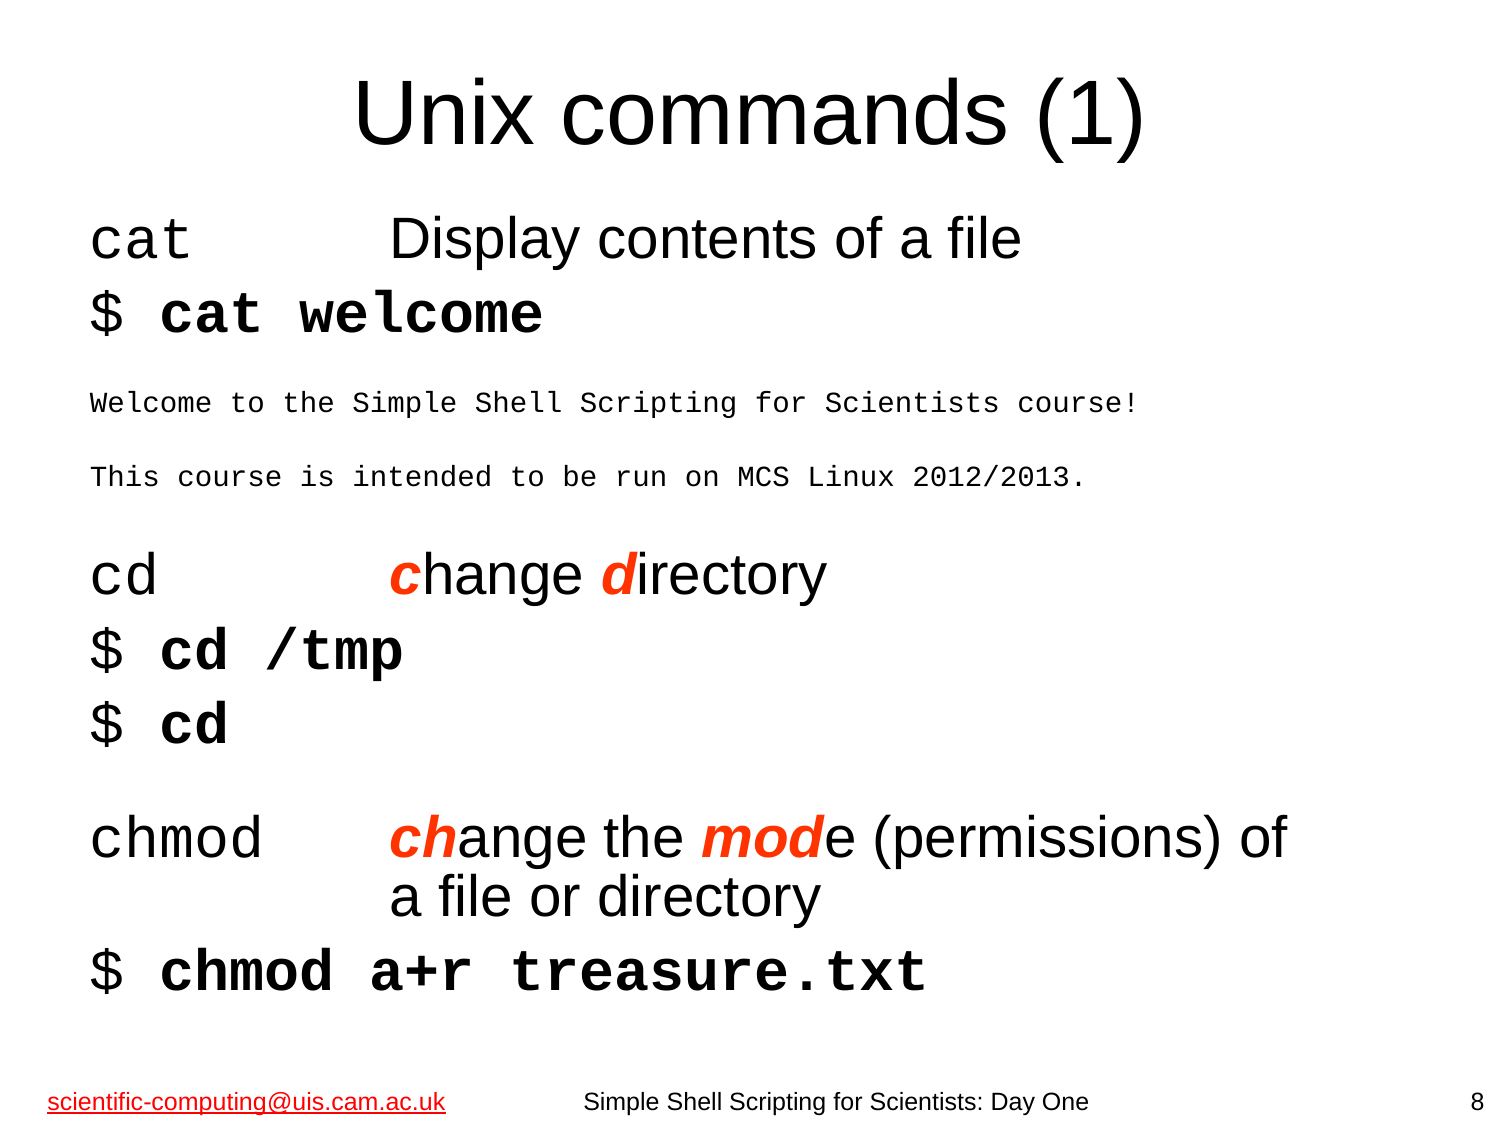

# Unix commands (1)
cat		Display contents of a file
$ cat welcome
Welcome to the Simple Shell Scripting for Scientists course!
This course is intended to be run on MCS Linux 2012/2013.
cd		change directory
$ cd /tmp
$ cd
chmod	change the mode (permissions) of 		a file or directory
$ chmod a+r treasure.txt
escience-support@ucs.cam.ac.uk	Simple Shell Scripting for Scientists: Day One
8